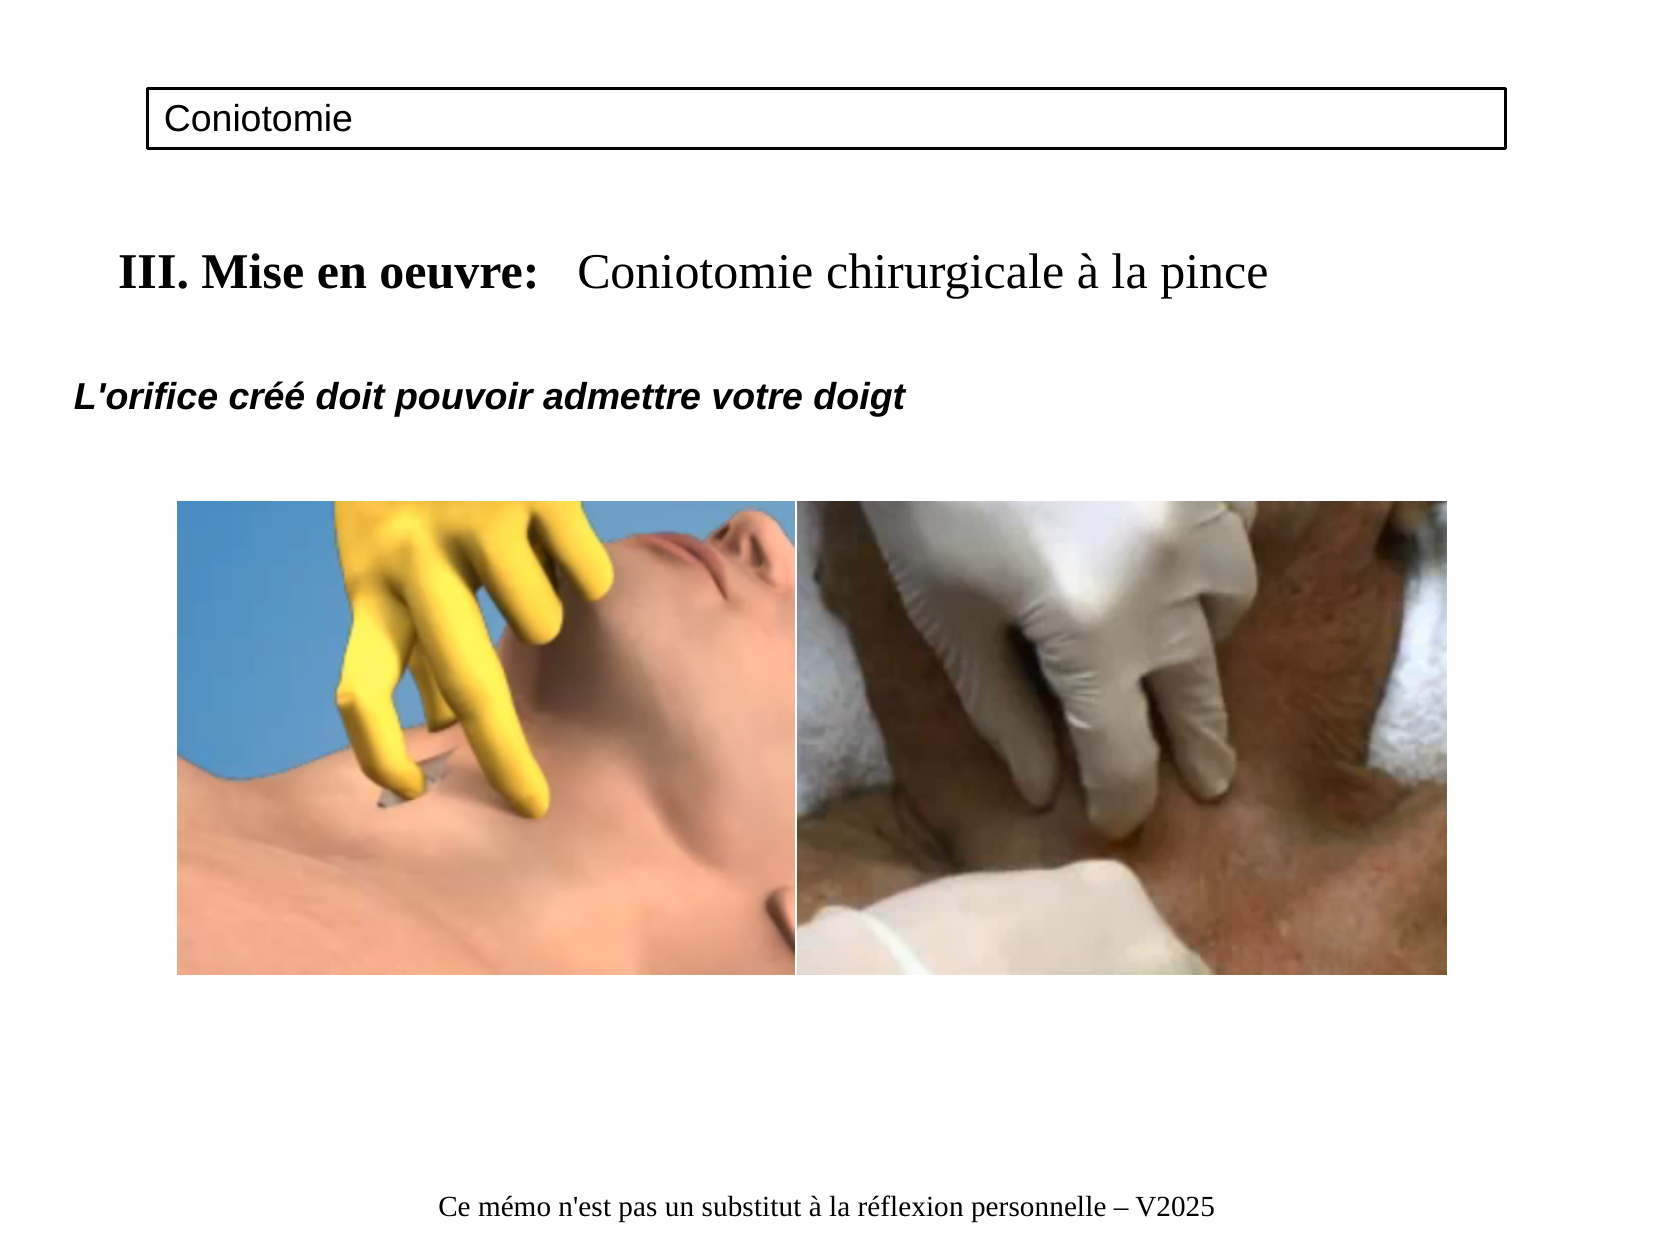

Coniotomie
III. Mise en oeuvre: Coniotomie chirurgicale à la pince
L'orifice créé doit pouvoir admettre votre doigt
Ce mémo n'est pas un substitut à la réflexion personnelle – V2025